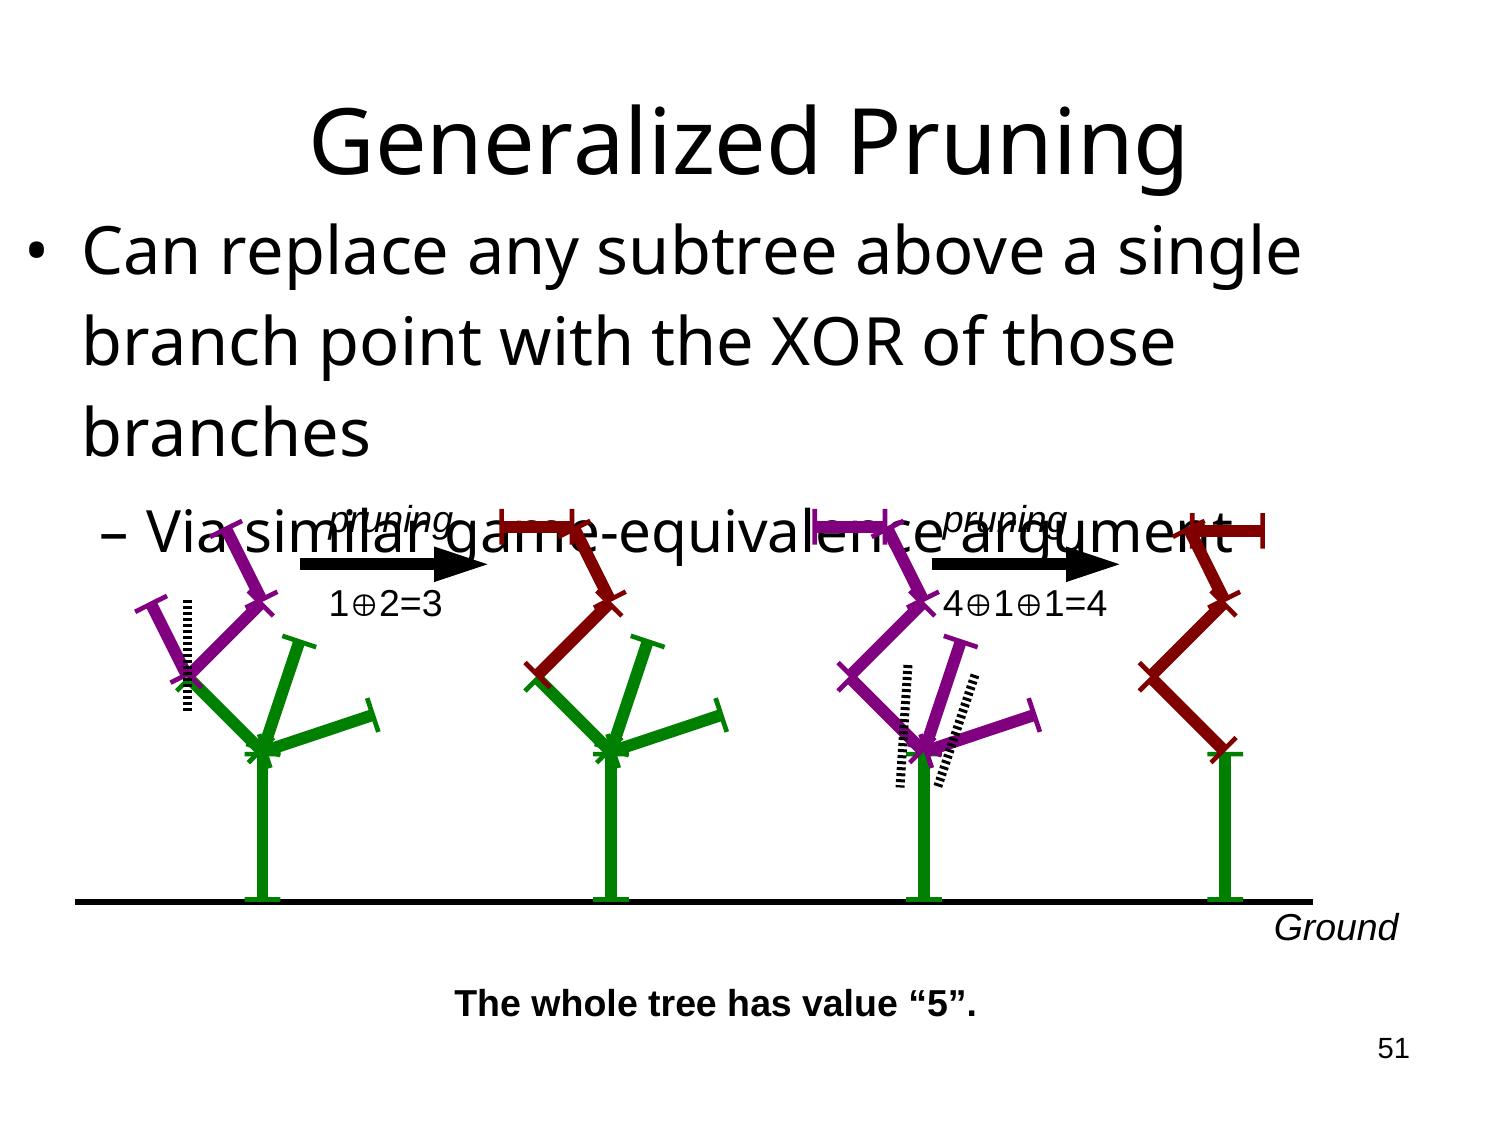

# Generalized Pruning
Can replace any subtree above a single branch point with the XOR of those branches
Via similar game-equivalence argument
pruning
1⊕2=3
pruning
4⊕1⊕1=4
Ground
The whole tree has value “5”.
51